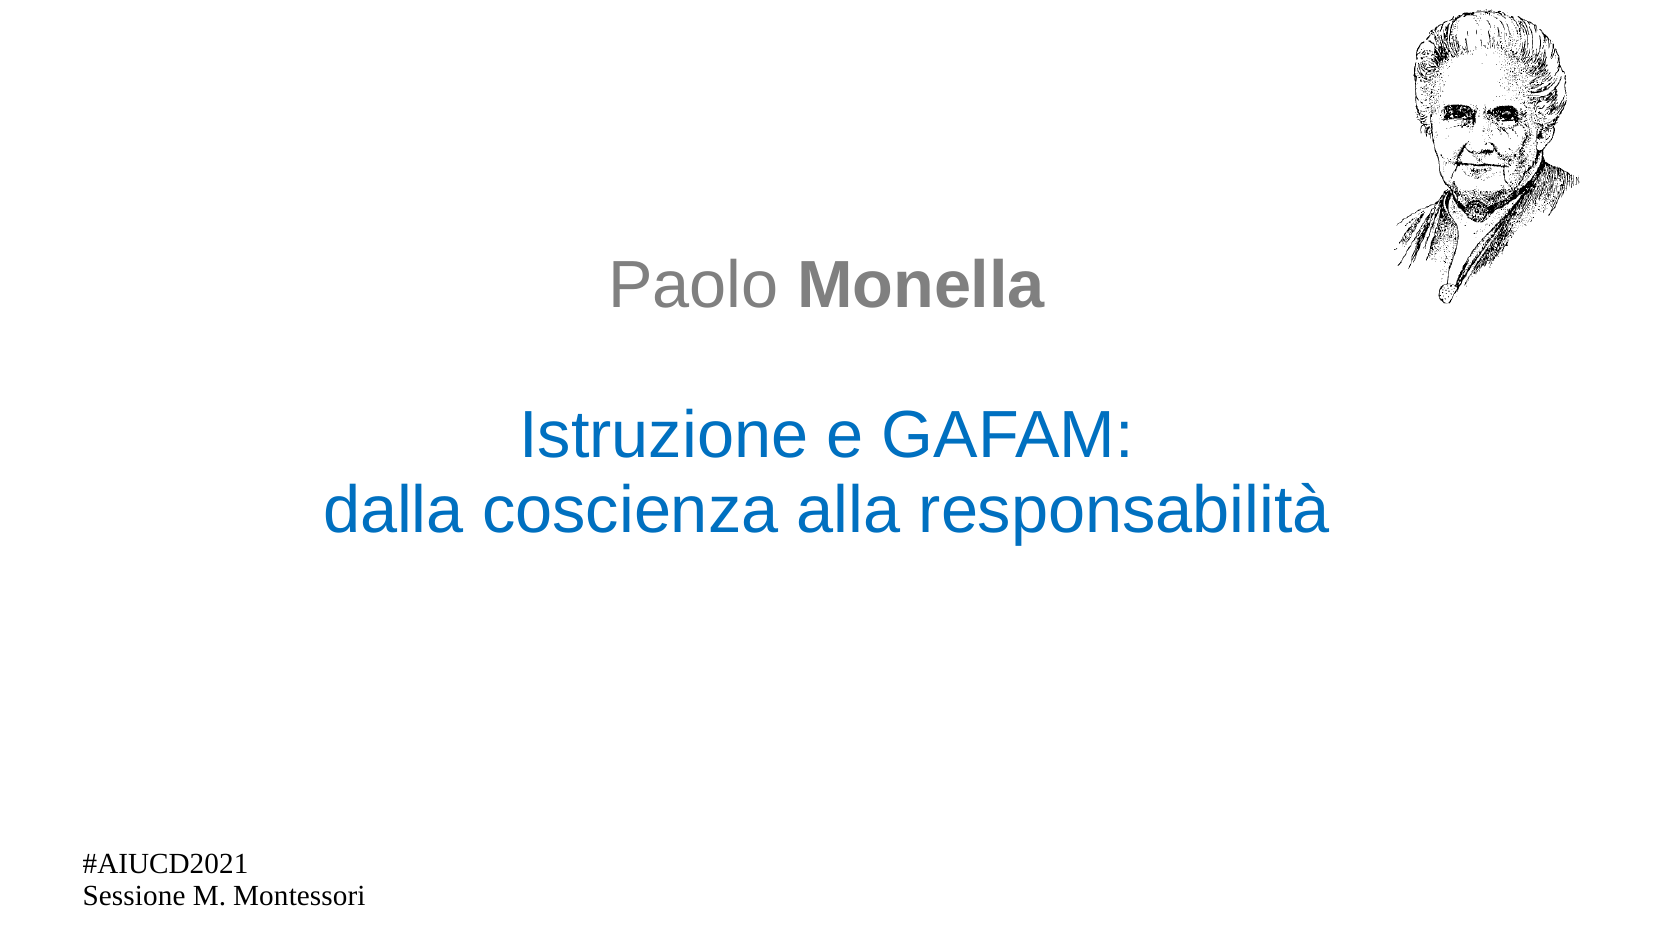

# Paolo Monella
Istruzione e GAFAM:
dalla coscienza alla responsabilità